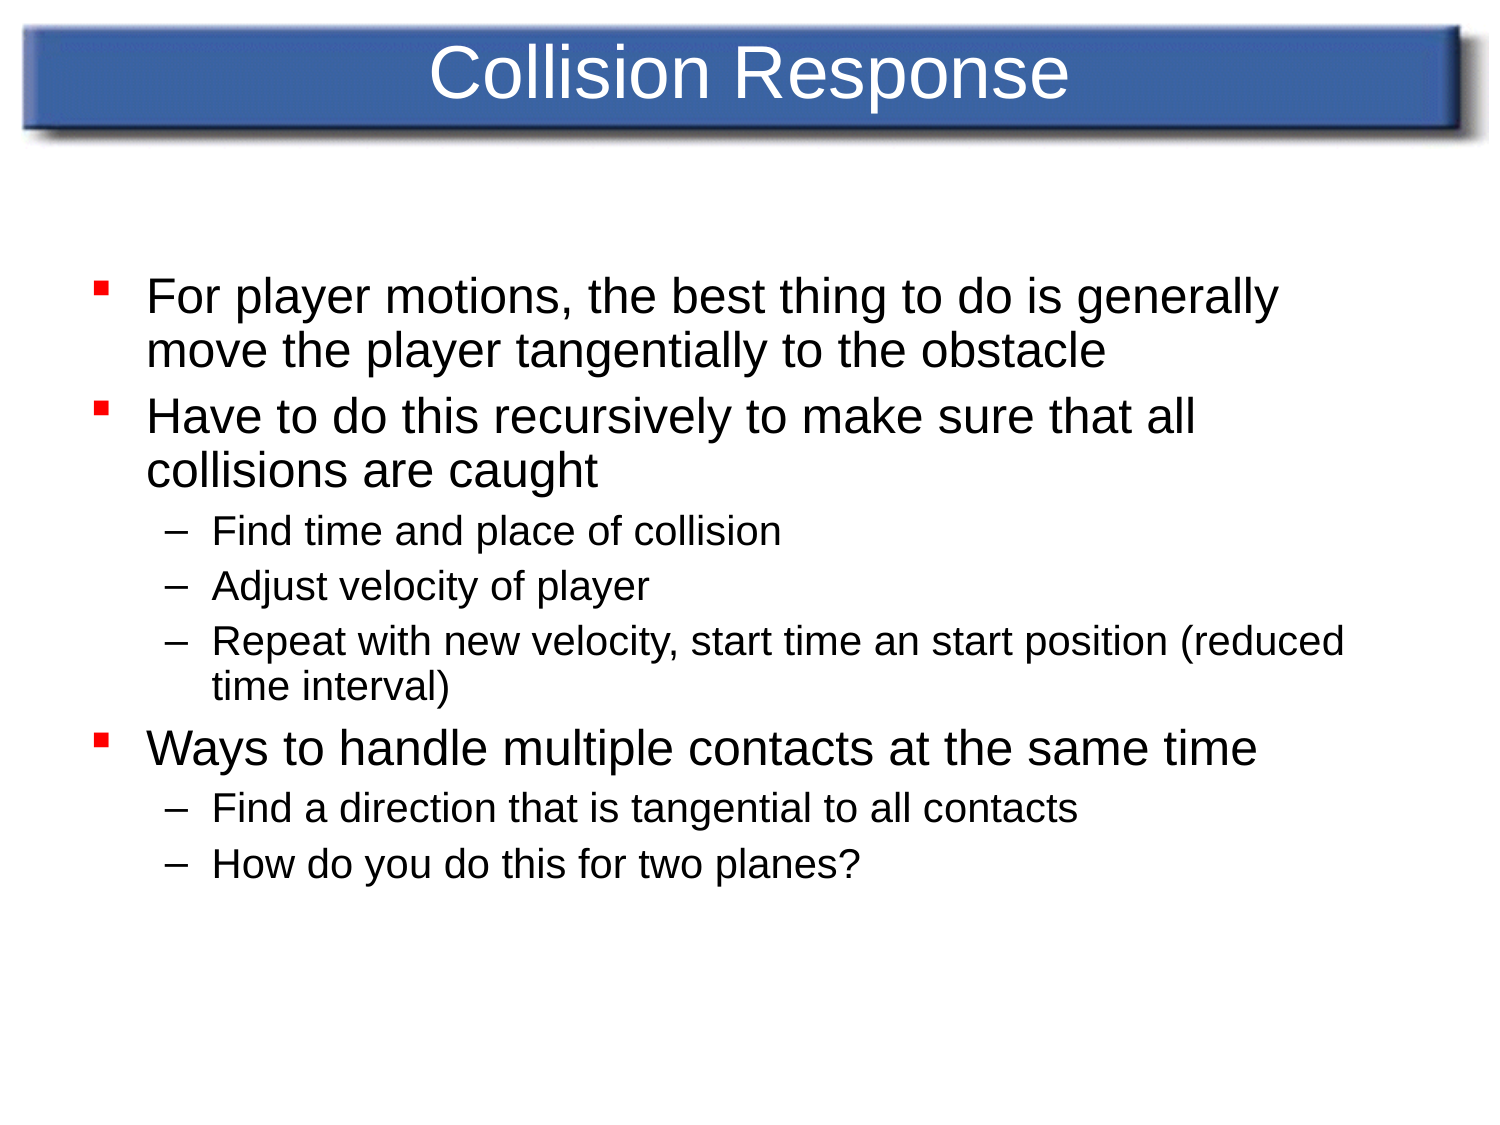

# Collision Response
For player motions, the best thing to do is generally move the player tangentially to the obstacle
Have to do this recursively to make sure that all collisions are caught
Find time and place of collision
Adjust velocity of player
Repeat with new velocity, start time an start position (reduced time interval)
Ways to handle multiple contacts at the same time
Find a direction that is tangential to all contacts
How do you do this for two planes?